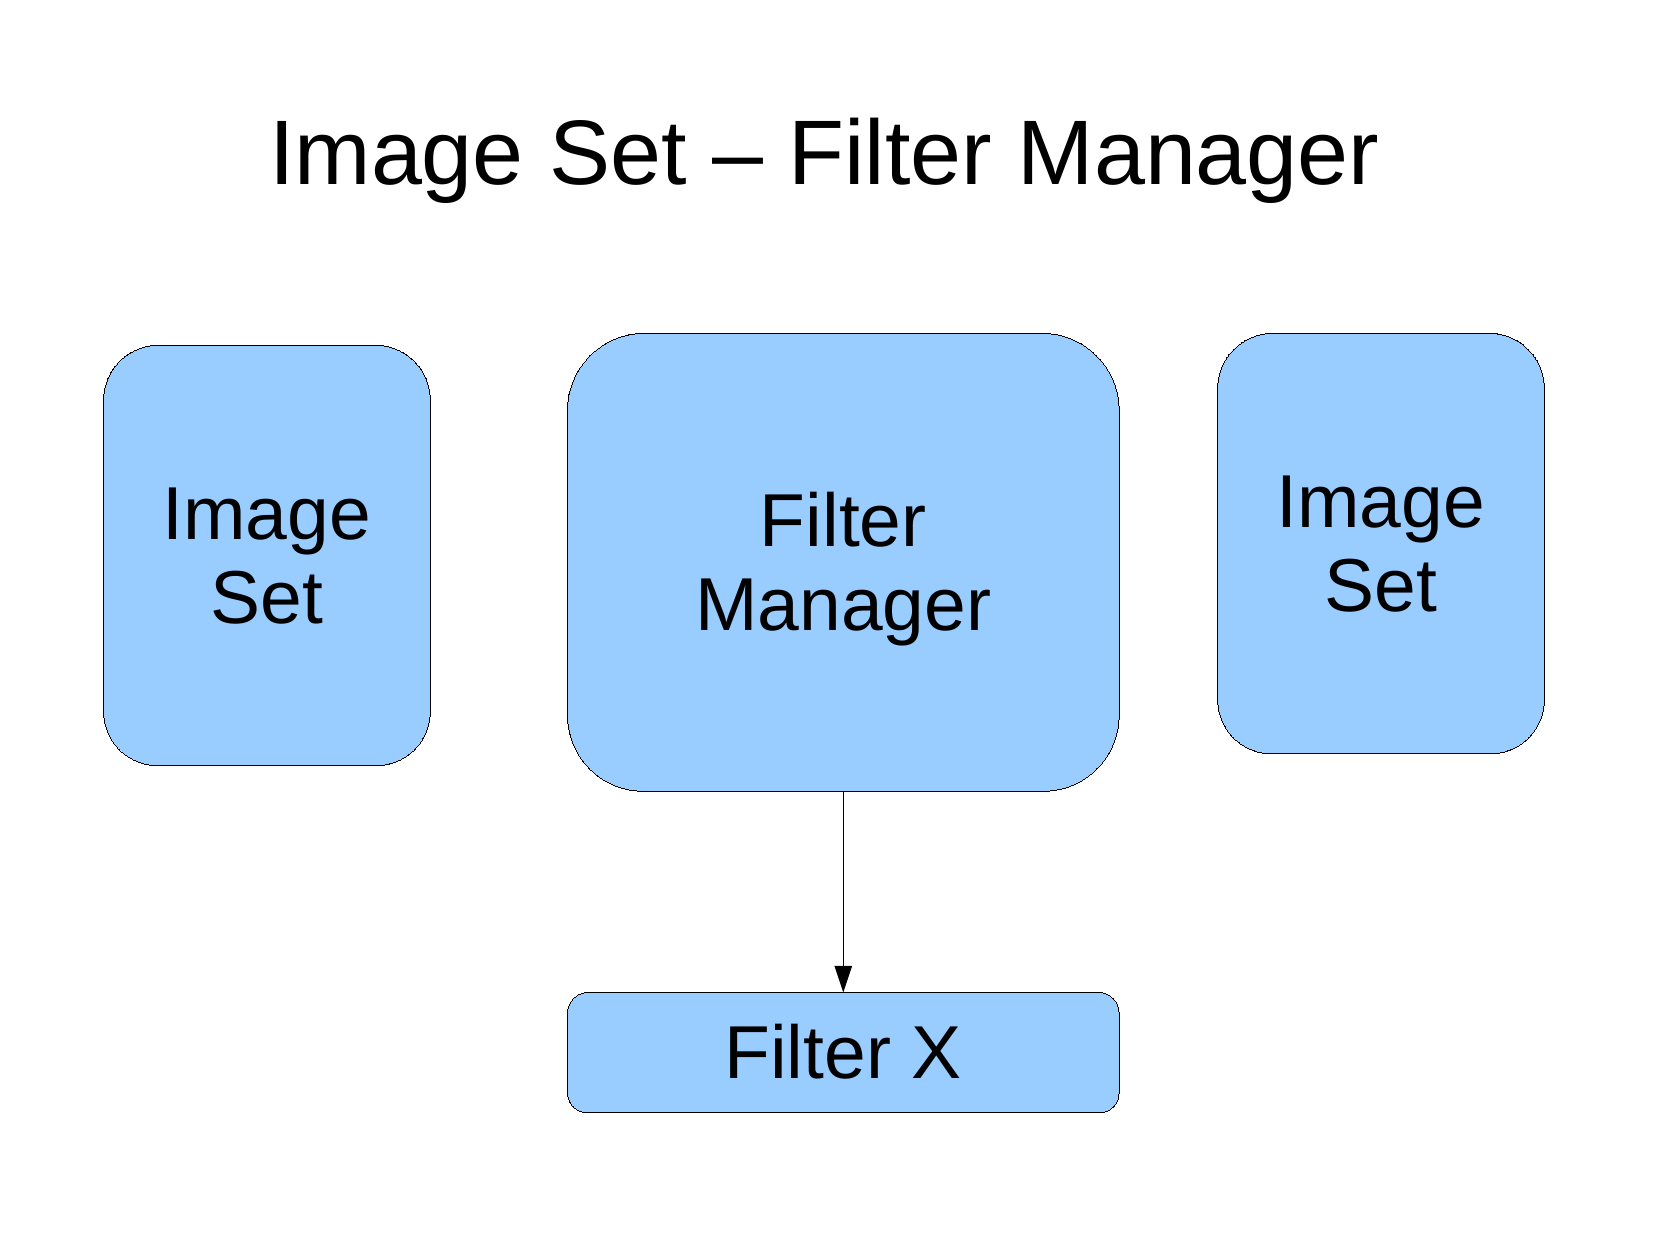

# Image Set – Filter Manager
Filter
Manager
Image
Set
Image
Set
Filter X